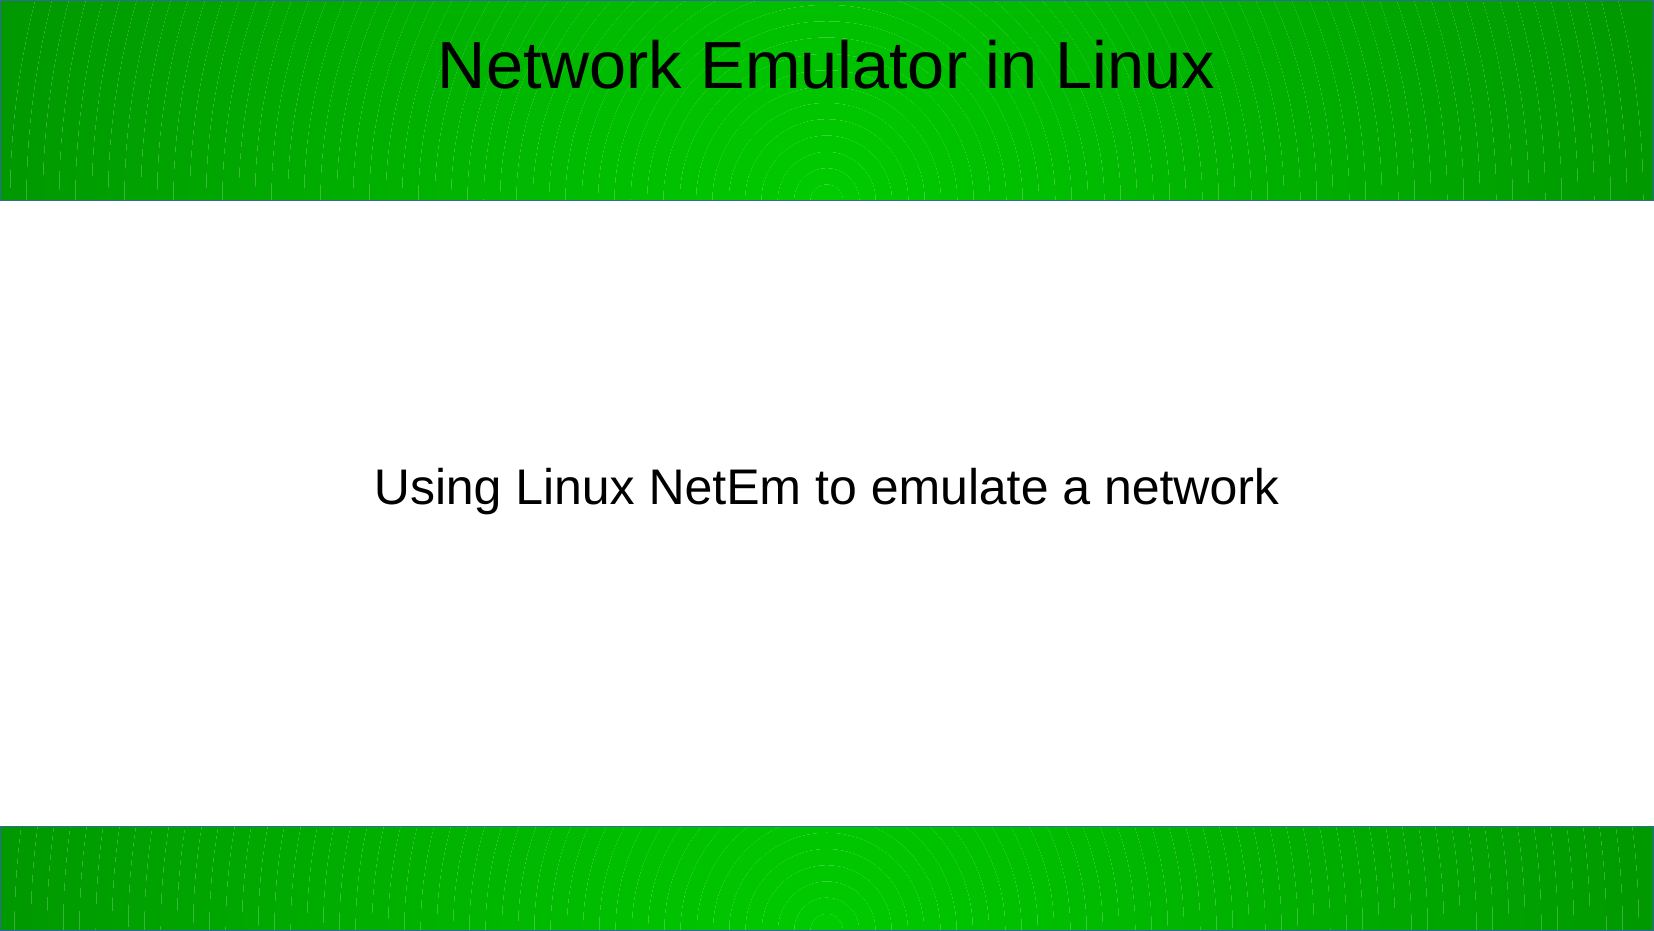

# Network Emulator in Linux
Using Linux NetEm to emulate a network